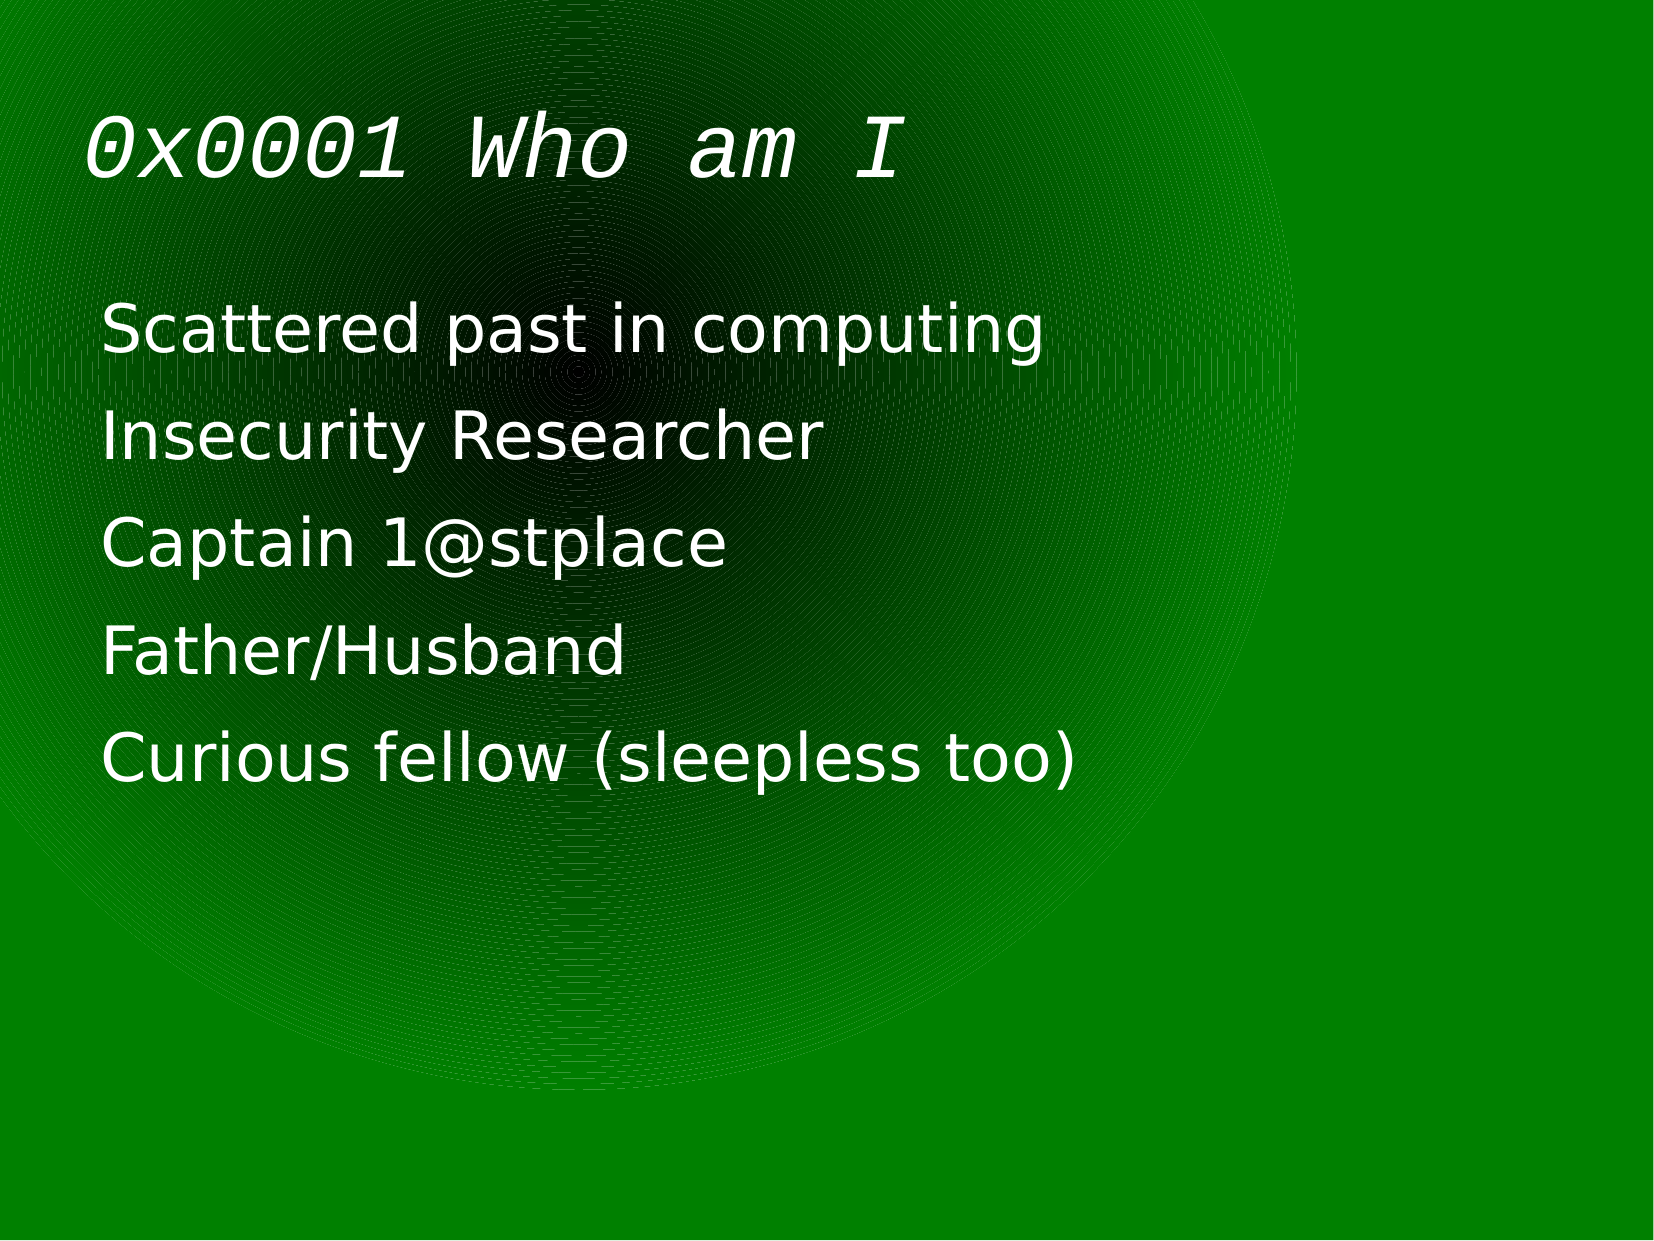

# 0x0001 Who am I
Scattered past in computing
Insecurity Researcher
Captain 1@stplace
Father/Husband
Curious fellow (sleepless too)